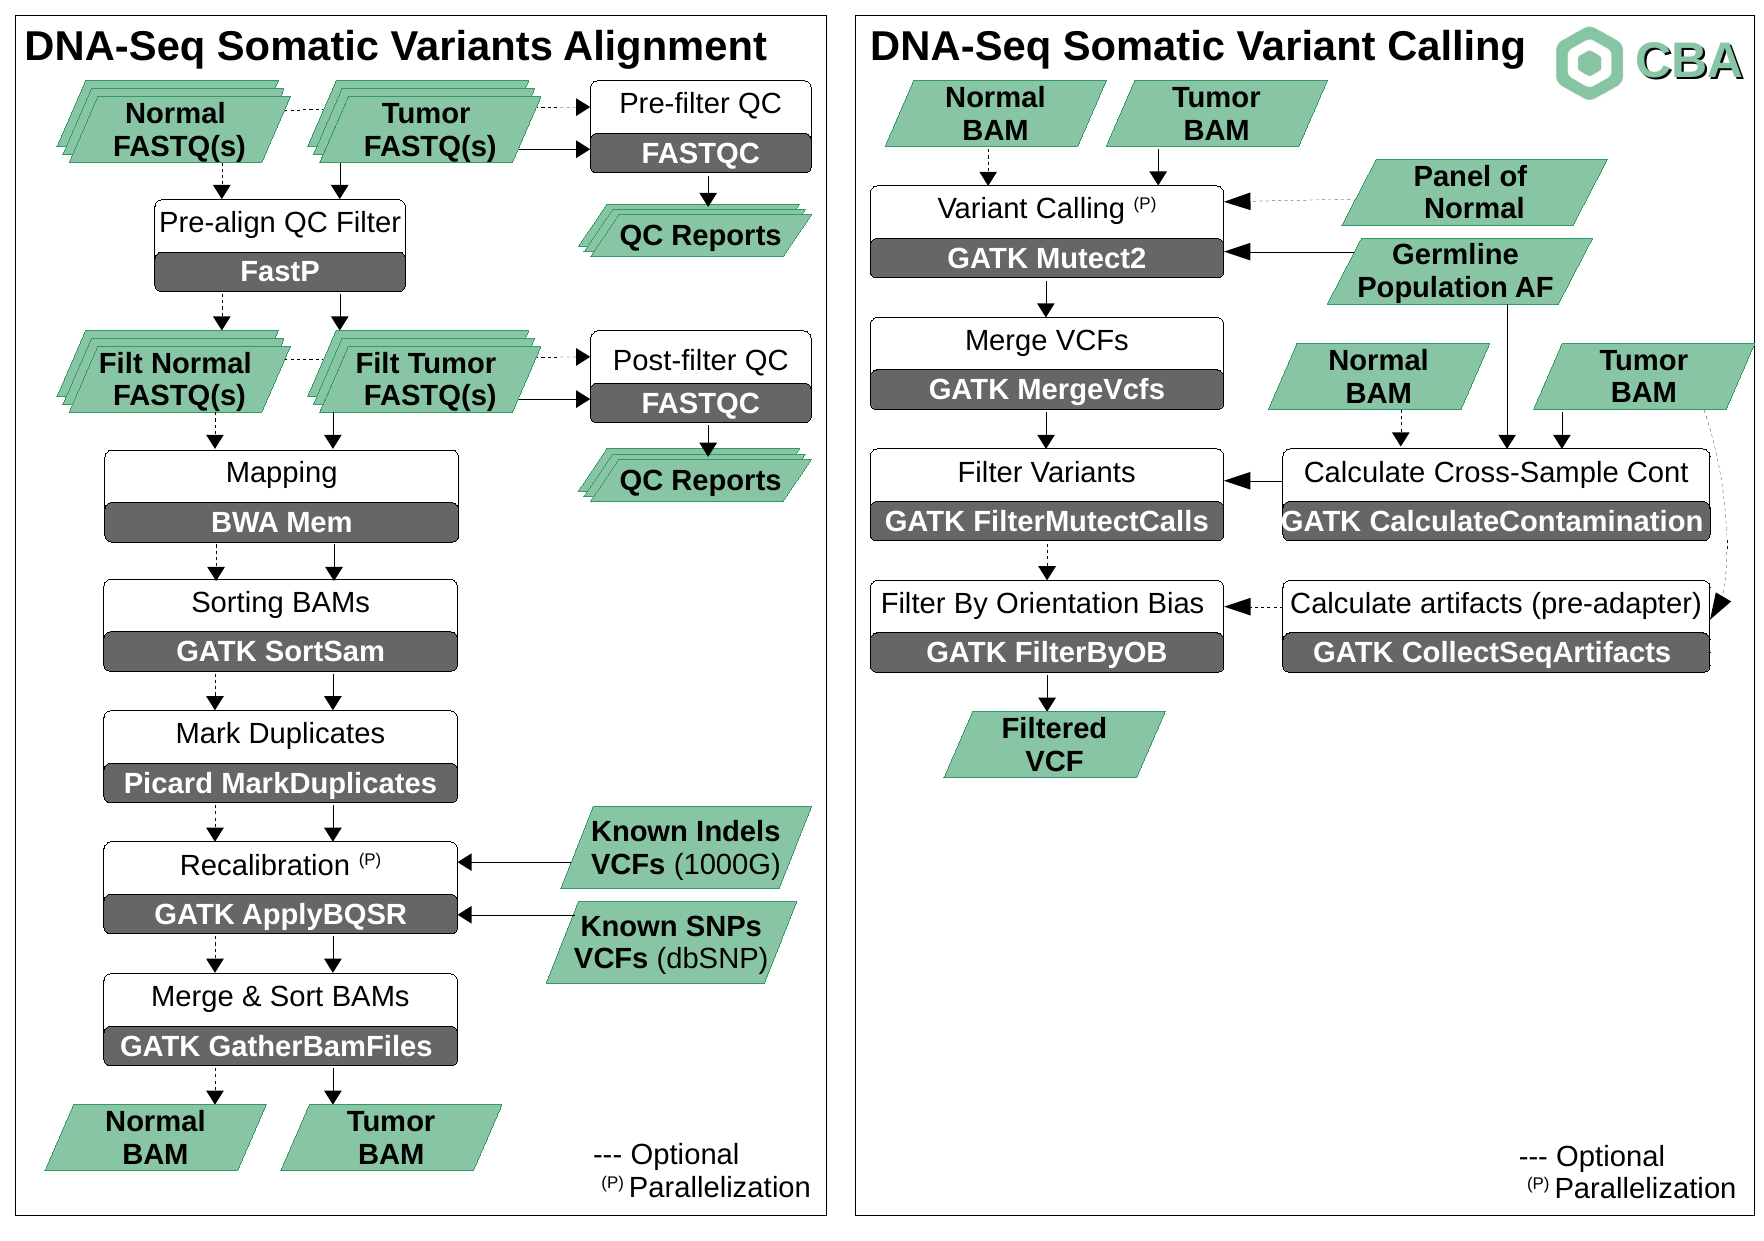

DNA-Seq Somatic Variants Alignment
DNA-Seq Somatic Variant Calling
CBA
Pre-filter QC
Normal
BAM
Tumor
BAM
Normal
FASTQ(s)
Tumor
FASTQs
Tumor
FASTQ(s)
FASTQC
Panel of
Normal
Variant Calling (P)
Pre-align QC Filter
QC Reports
GATK Mutect2
Germline
Population AF
FastP
Merge VCFs
Post-filter QC
Tumor
BAM
Normal
BAM
Filt Normal
FASTQ(s)
Tumor
FASTQs
Filt Tumor
FASTQ(s)
 GATK MergeVcfs
FASTQC
Filter Variants
Calculate Cross-Sample Cont
Mapping
QC Reports
 GATK FilterMutectCalls
 GATK CalculateContamination
BWA Mem
Sorting BAMs
Filter By Orientation Bias
Calculate artifacts (pre-adapter)
GATK SortSam
 GATK FilterByOB
 GATK CollectSeqArtifacts
Mark Duplicates
Filtered
VCF
Picard MarkDuplicates
Known Indels
VCFs (1000G)
Recalibration (P)
GATK ApplyBQSR
Known SNPs
VCFs (dbSNP)
Merge & Sort BAMs
GATK GatherBamFiles
Normal
BAM
Tumor
BAM
--- Optional
 (P) Parallelization
--- Optional
 (P) Parallelization